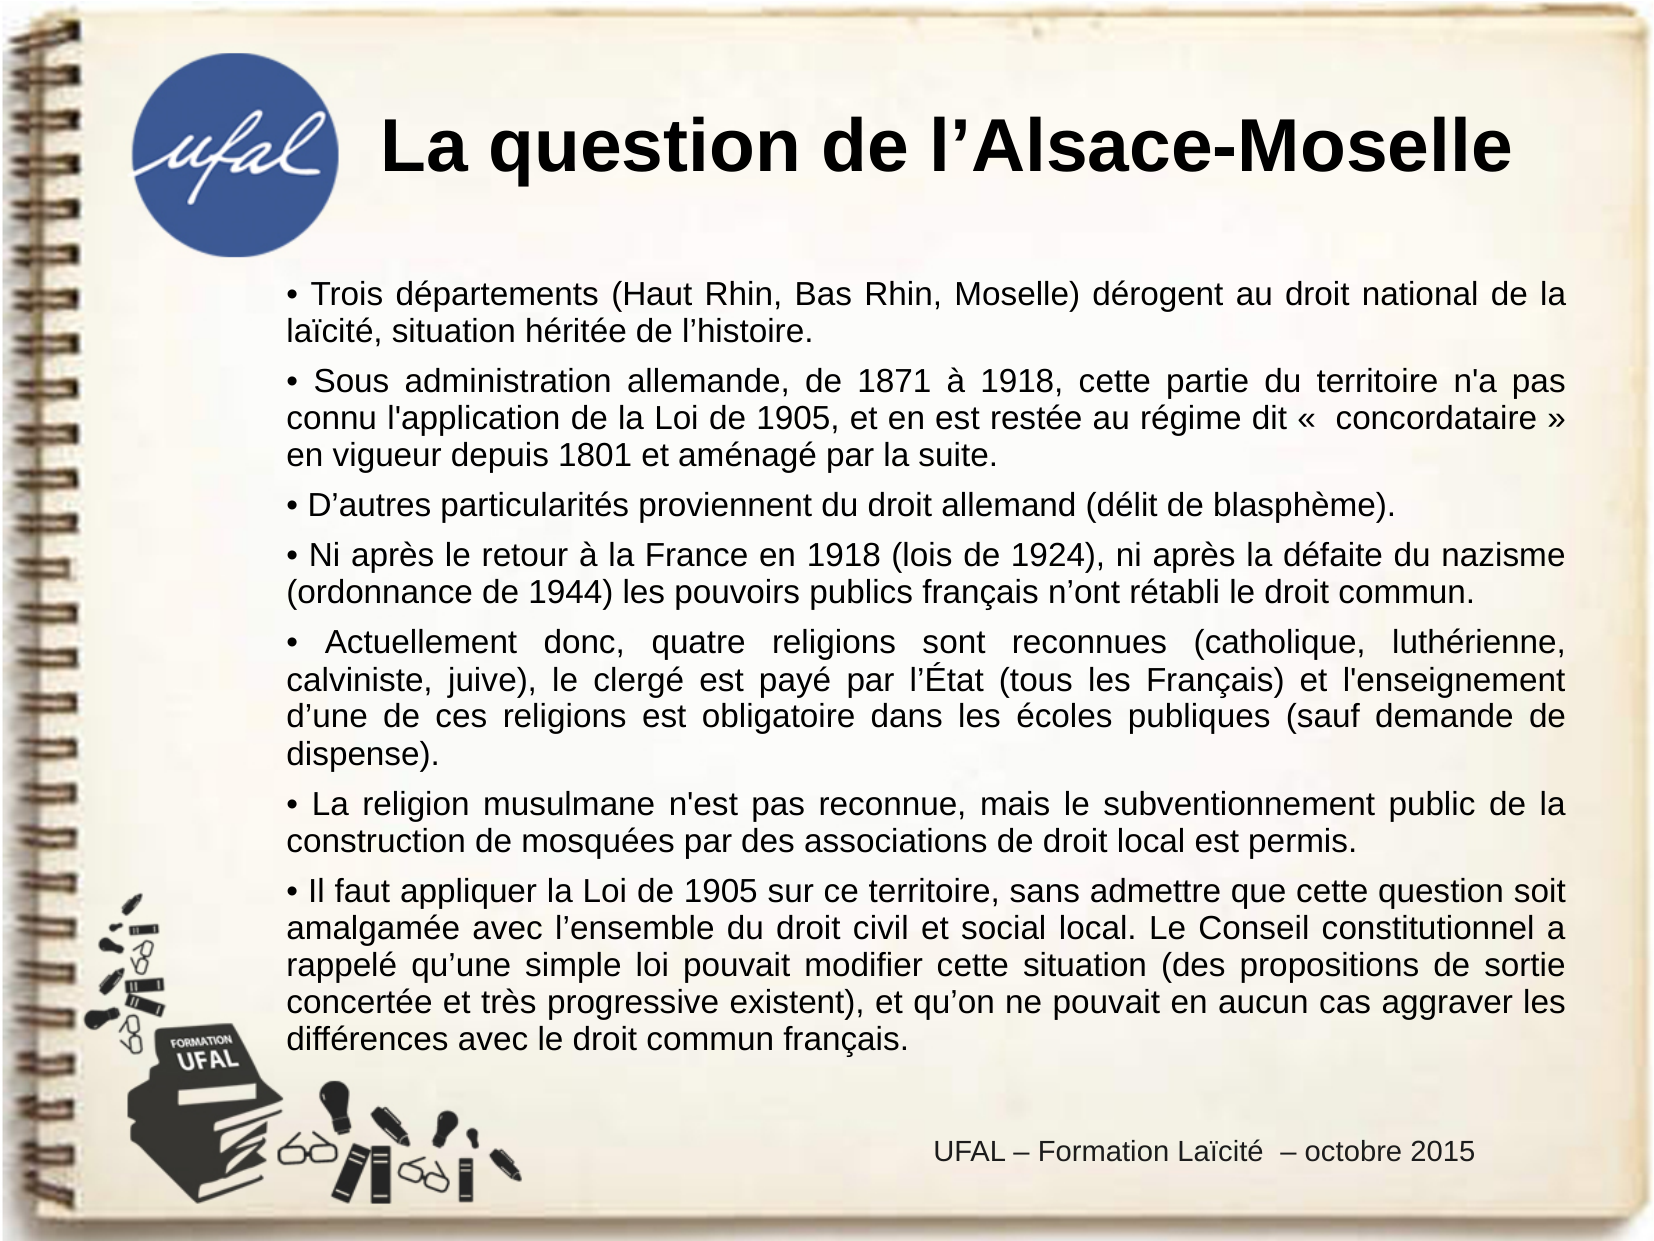

La question de l’Alsace-Moselle
• Trois départements (Haut Rhin, Bas Rhin, Moselle) dérogent au droit national de la laïcité, situation héritée de l’histoire.
• Sous administration allemande, de 1871 à 1918, cette partie du territoire n'a pas connu l'application de la Loi de 1905, et en est restée au régime dit «  concordataire » en vigueur depuis 1801 et aménagé par la suite.
• D’autres particularités proviennent du droit allemand (délit de blasphème).
• Ni après le retour à la France en 1918 (lois de 1924), ni après la défaite du nazisme (ordonnance de 1944) les pouvoirs publics français n’ont rétabli le droit commun.
• Actuellement donc, quatre religions sont reconnues (catholique, luthérienne, calviniste, juive), le clergé est payé par l’État (tous les Français) et l'enseignement d’une de ces religions est obligatoire dans les écoles publiques (sauf demande de dispense).
• La religion musulmane n'est pas reconnue, mais le subventionnement public de la construction de mosquées par des associations de droit local est permis.
• Il faut appliquer la Loi de 1905 sur ce territoire, sans admettre que cette question soit amalgamée avec l’ensemble du droit civil et social local. Le Conseil constitutionnel a rappelé qu’une simple loi pouvait modifier cette situation (des propositions de sortie concertée et très progressive existent), et qu’on ne pouvait en aucun cas aggraver les différences avec le droit commun français.
UFAL – Formation Laïcité – octobre 2015